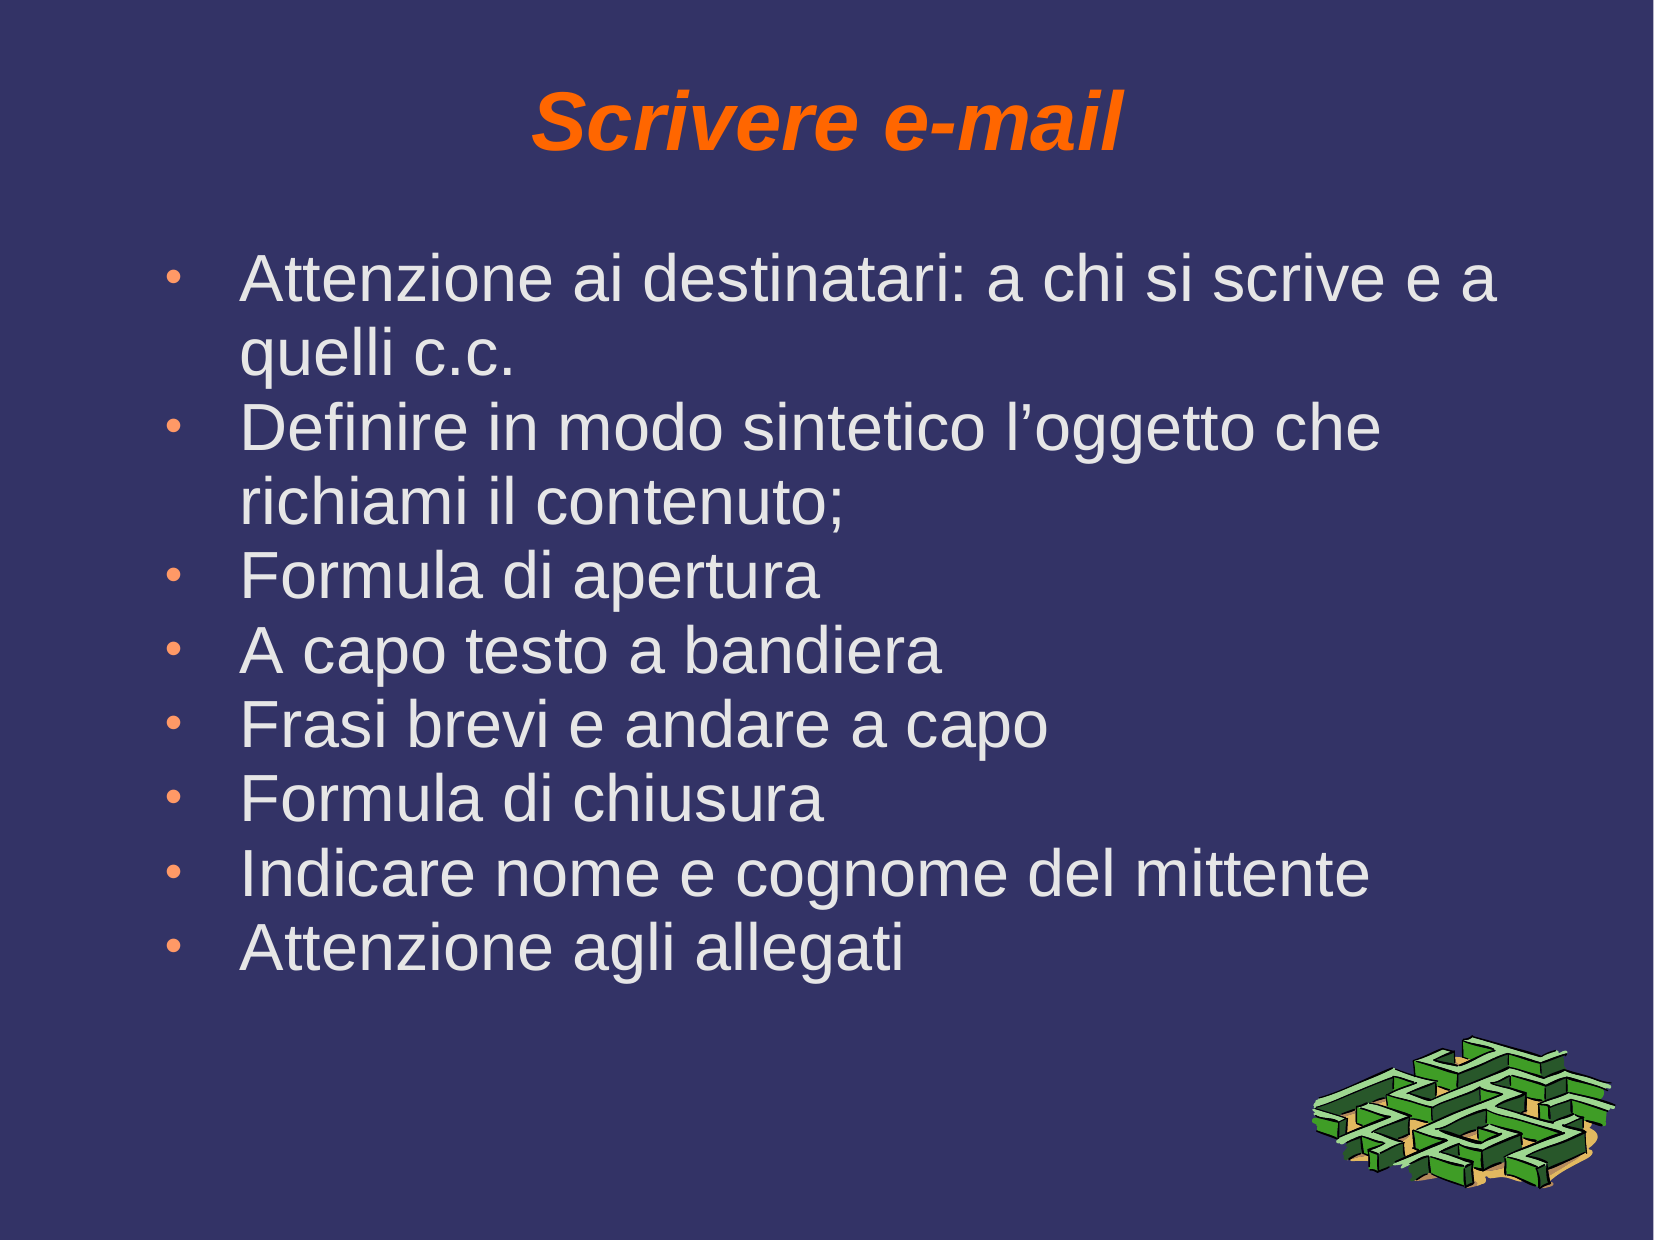

Scrivere e-mail
Attenzione ai destinatari: a chi si scrive e a quelli c.c.
Definire in modo sintetico l’oggetto che richiami il contenuto;
Formula di apertura
A capo testo a bandiera
Frasi brevi e andare a capo
Formula di chiusura
Indicare nome e cognome del mittente
Attenzione agli allegati